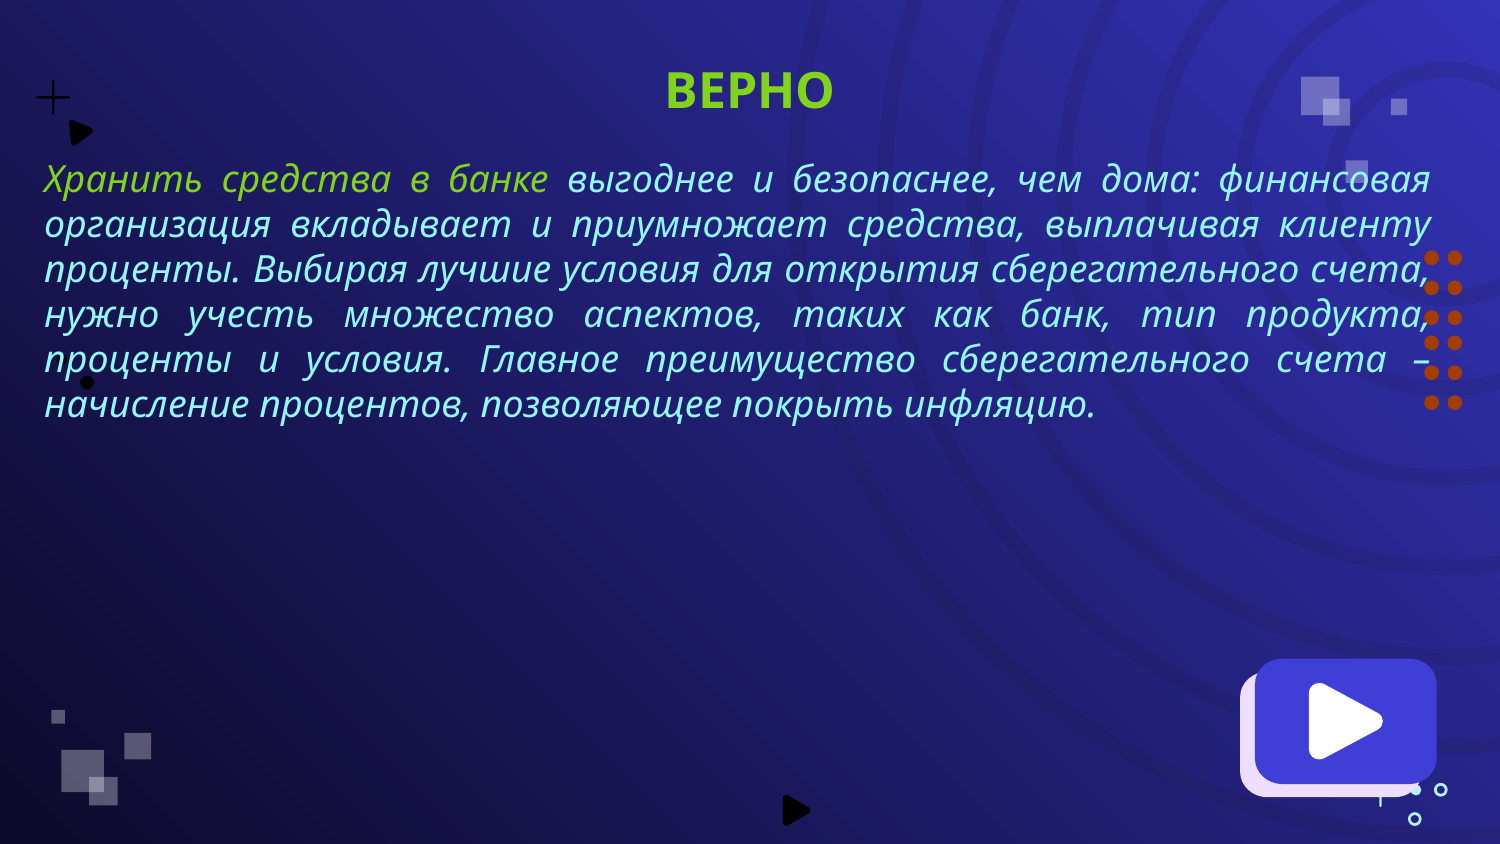

# ВЕРНО
Хранить средства в банке выгоднее и безопаснее, чем дома: финансовая организация вкладывает и приумножает средства, выплачивая клиенту проценты. Выбирая лучшие условия для открытия сберегательного счета, нужно учесть множество аспектов, таких как банк, тип продукта, проценты и условия. Главное преимущество сберегательного счета – начисление процентов, позволяющее покрыть инфляцию.